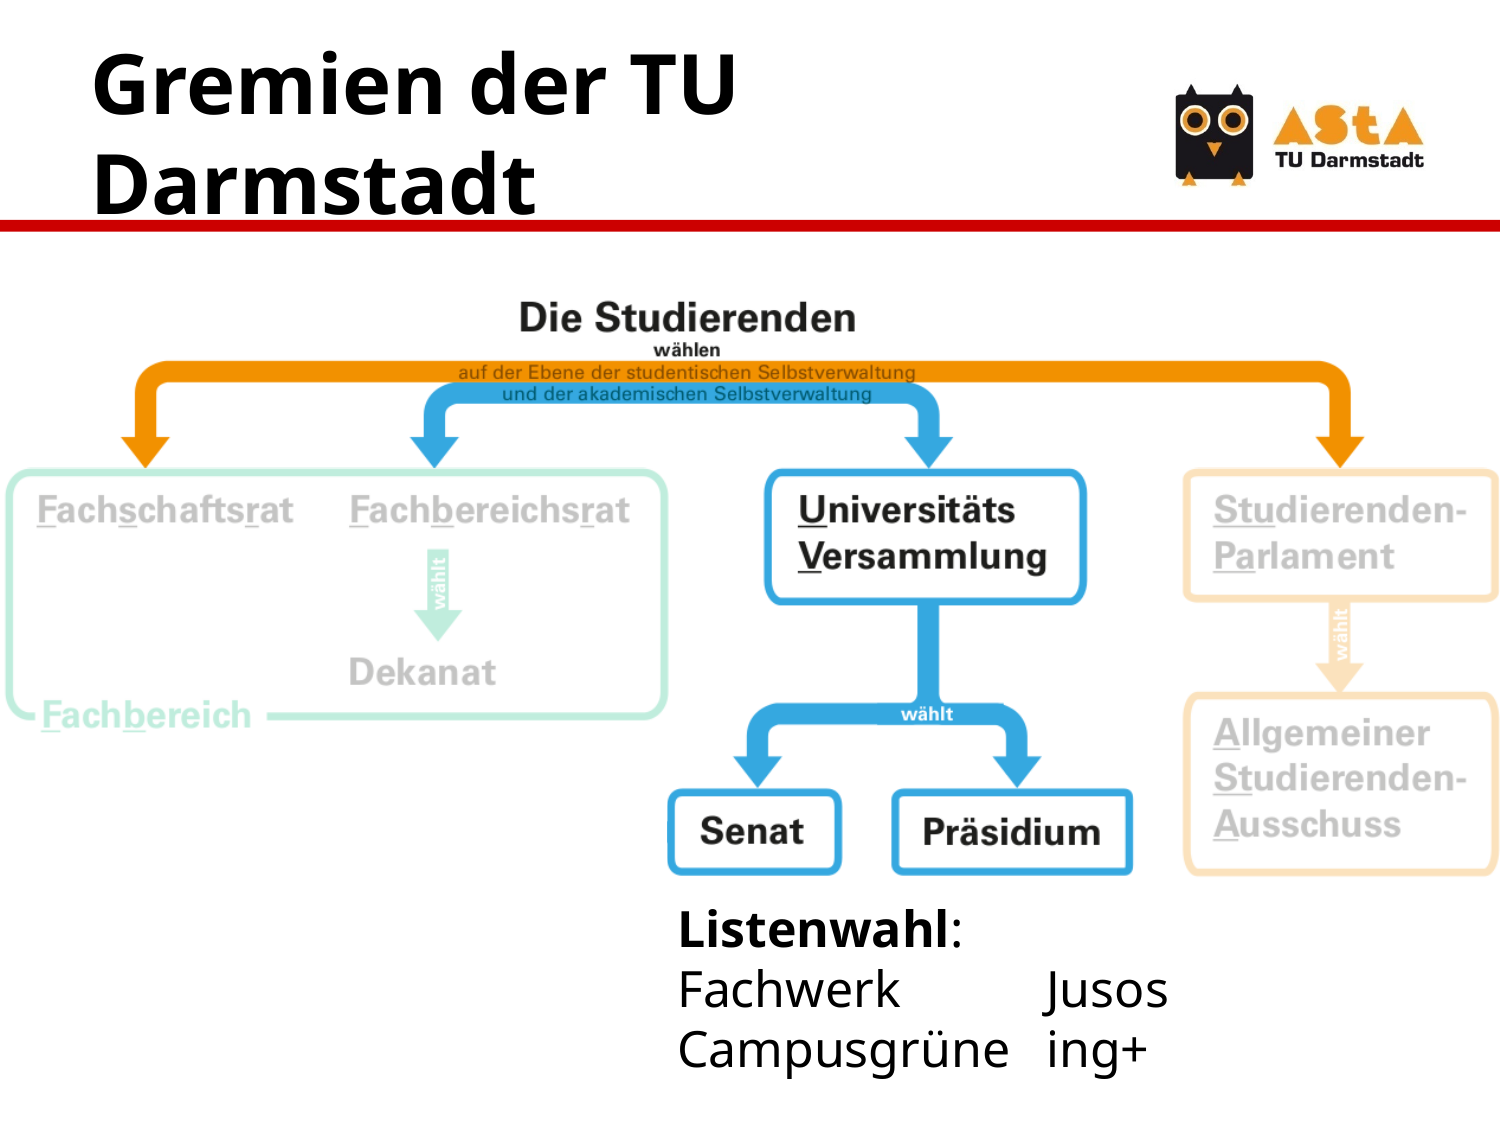

# Gremien der TU Darmstadt
Listenwahl:
Fachwerk		Jusos
Campusgrüne	ing+